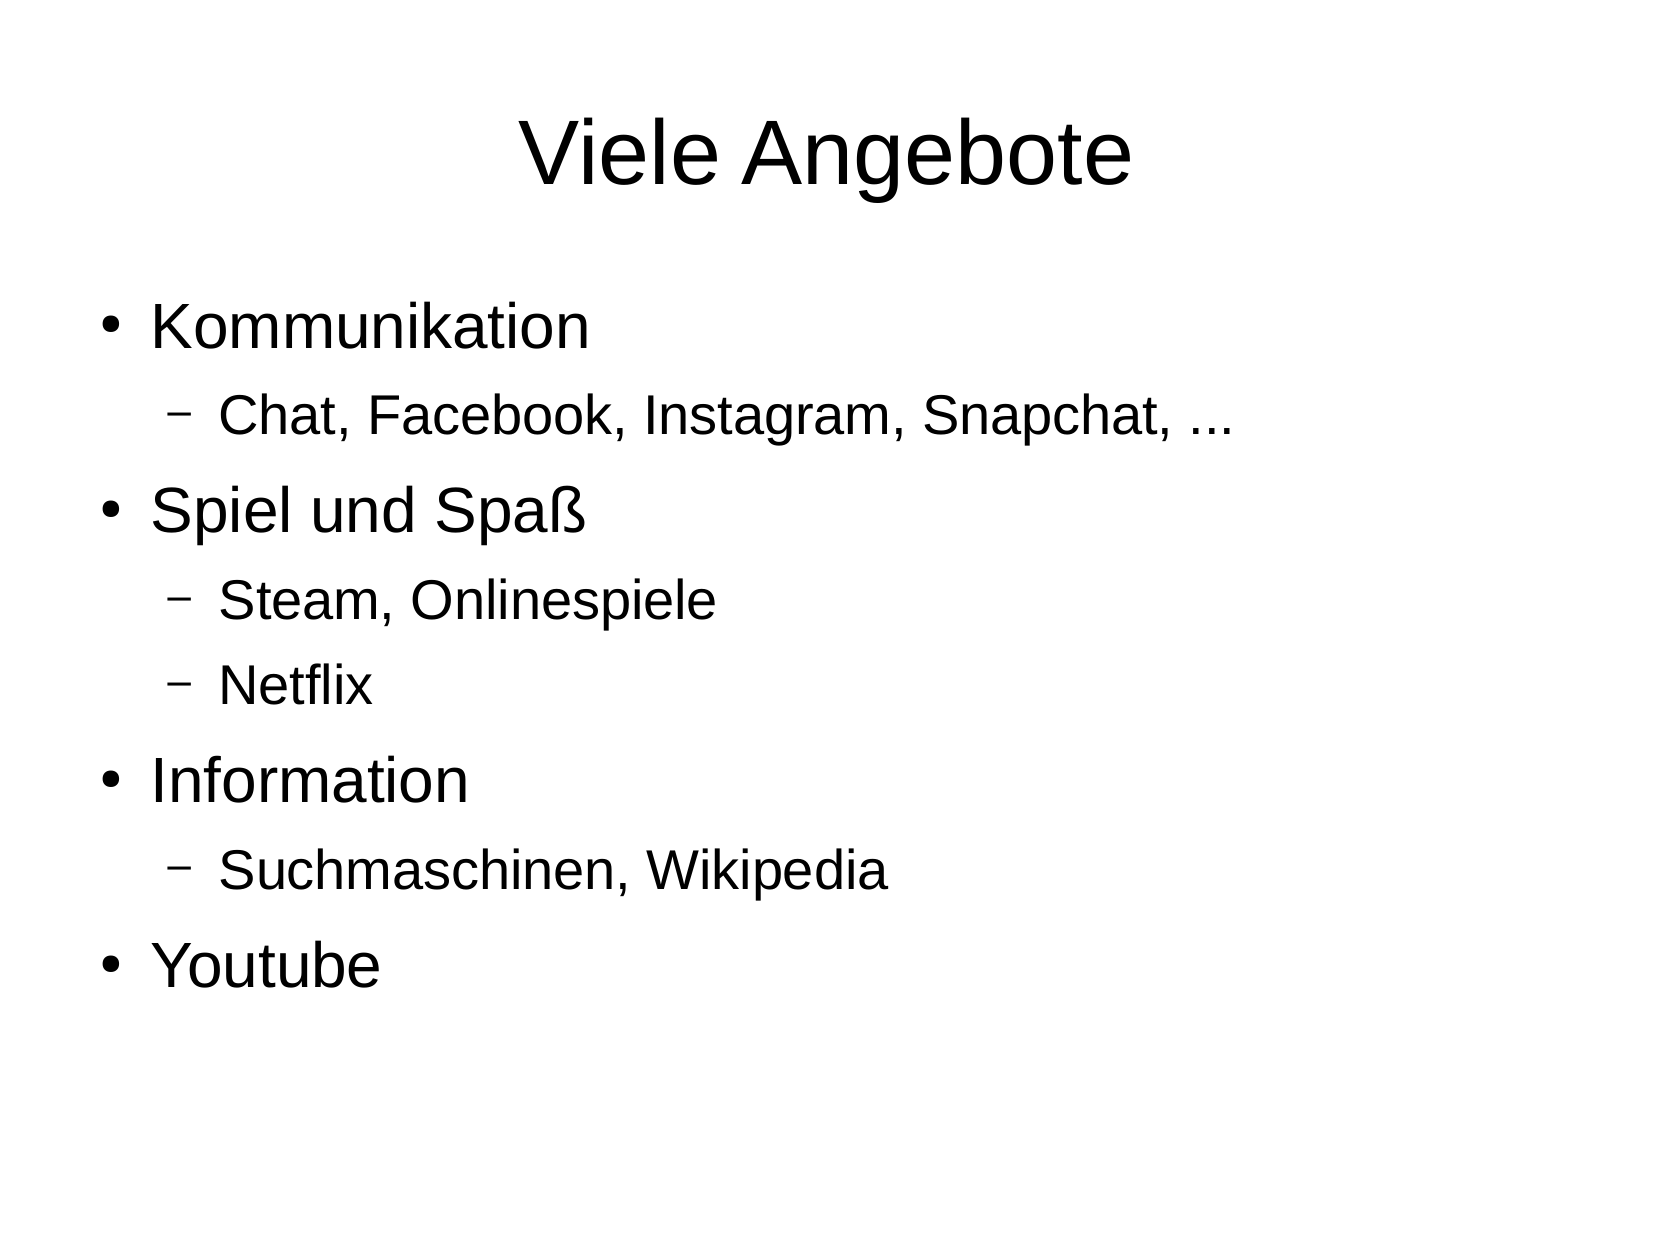

# Viele Angebote
Kommunikation
Chat, Facebook, Instagram, Snapchat, ...
Spiel und Spaß
Steam, Onlinespiele
Netflix
Information
Suchmaschinen, Wikipedia
Youtube